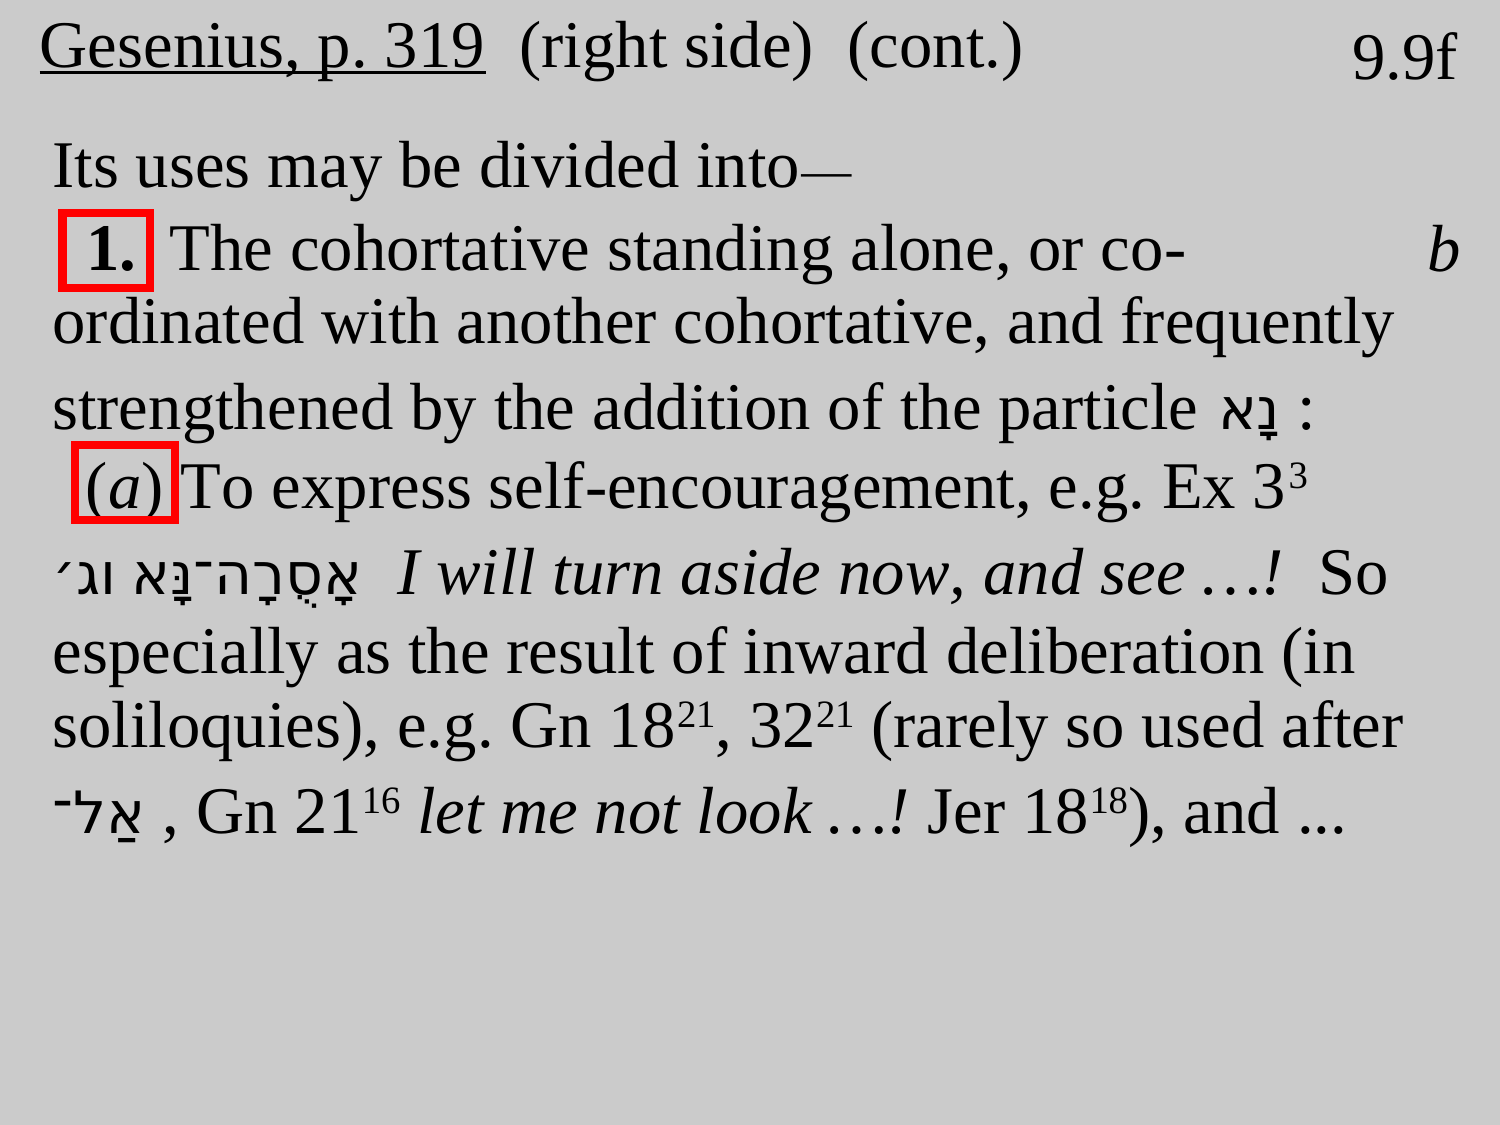

Gesenius, p. 319 (right side) (cont.)
9.9f
Its uses may be divided into—
 1. The cohortative standing alone, or co-ordinated with another cohortative, and frequently strengthened by the addition of the particle נָא :
 (a) To express self-encouragement, e.g. Ex 33
אָסֻרָה־נָּא וג׳ I will turn aside now, and see …! So especially as the result of inward deliberation (in soliloquies), e.g. Gn 1821, 3221 (rarely so used after אַל־ , Gn 2116 let me not look …! Jer 1818), and ...
b